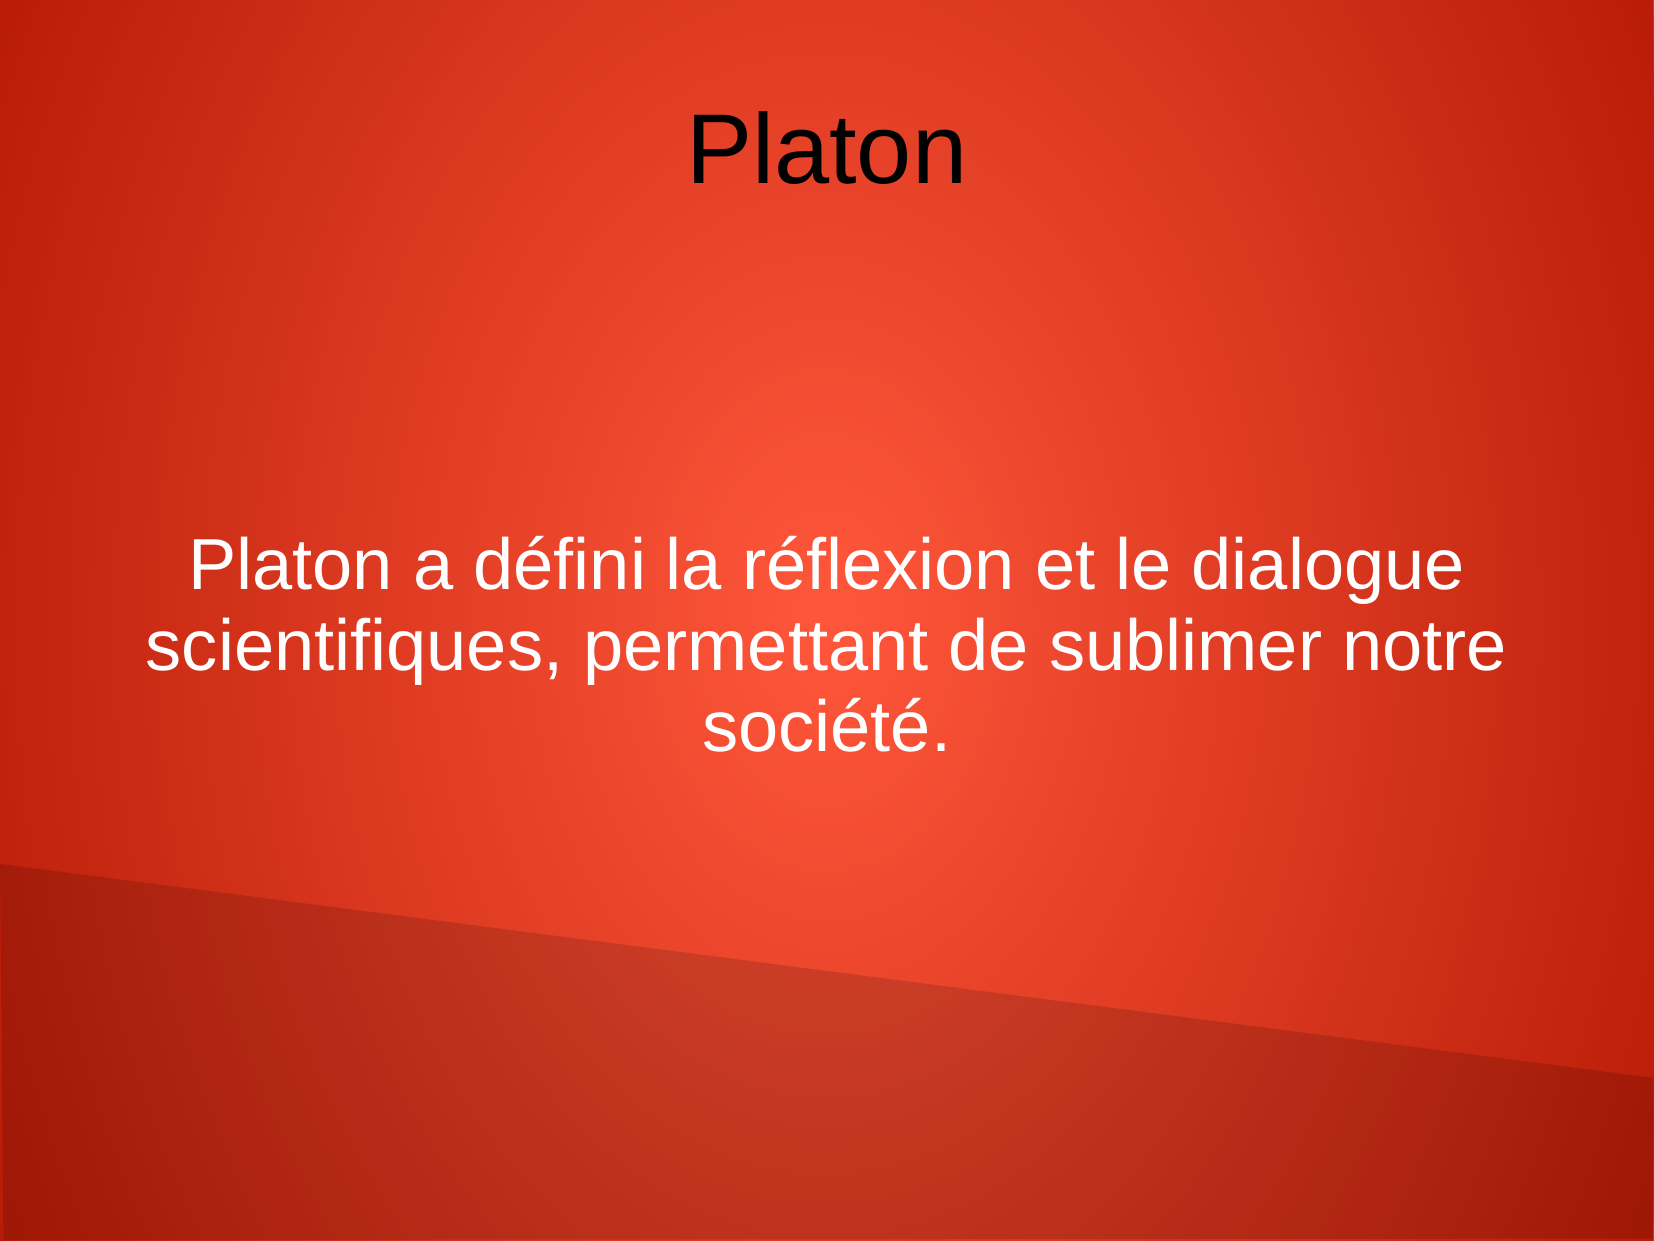

# Platon
Platon a défini la réflexion et le dialogue scientifiques, permettant de sublimer notre société.